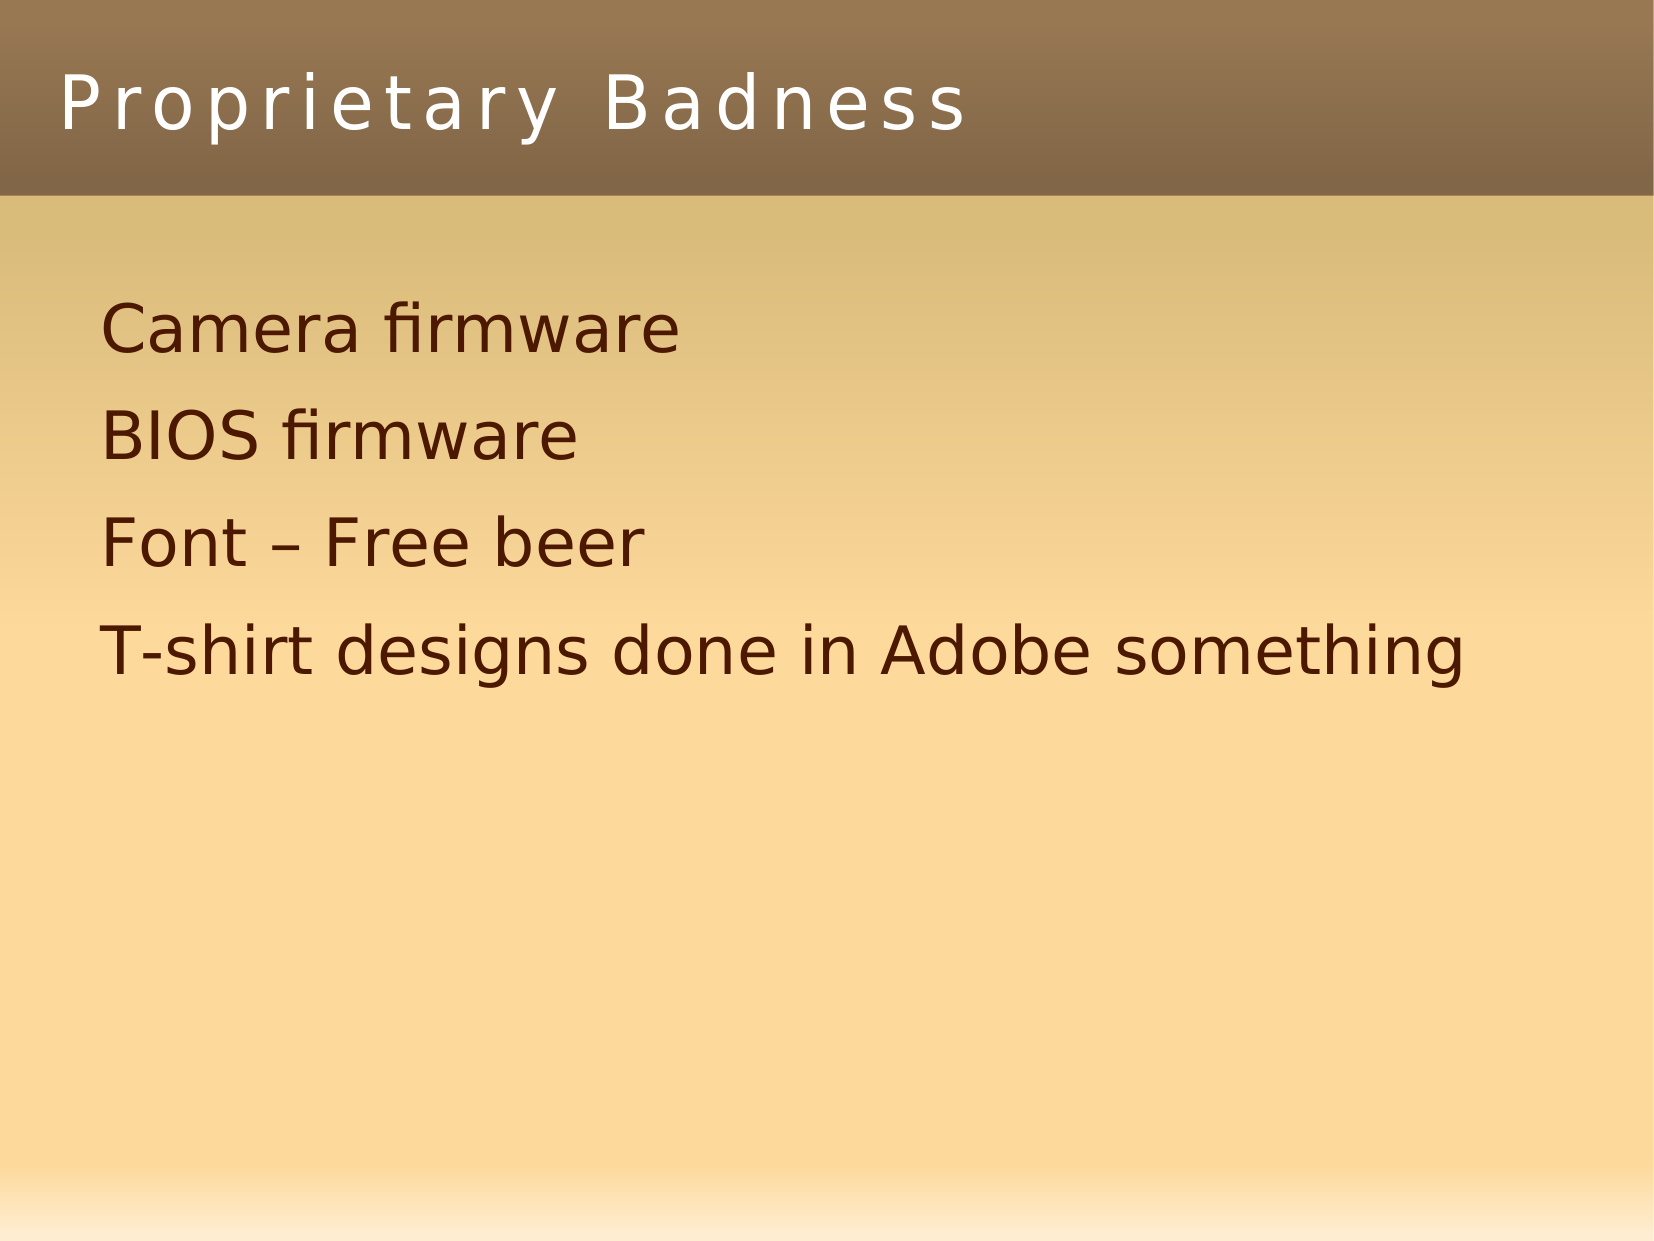

# Proprietary Badness
Camera firmware
BIOS firmware
Font – Free beer
T-shirt designs done in Adobe something